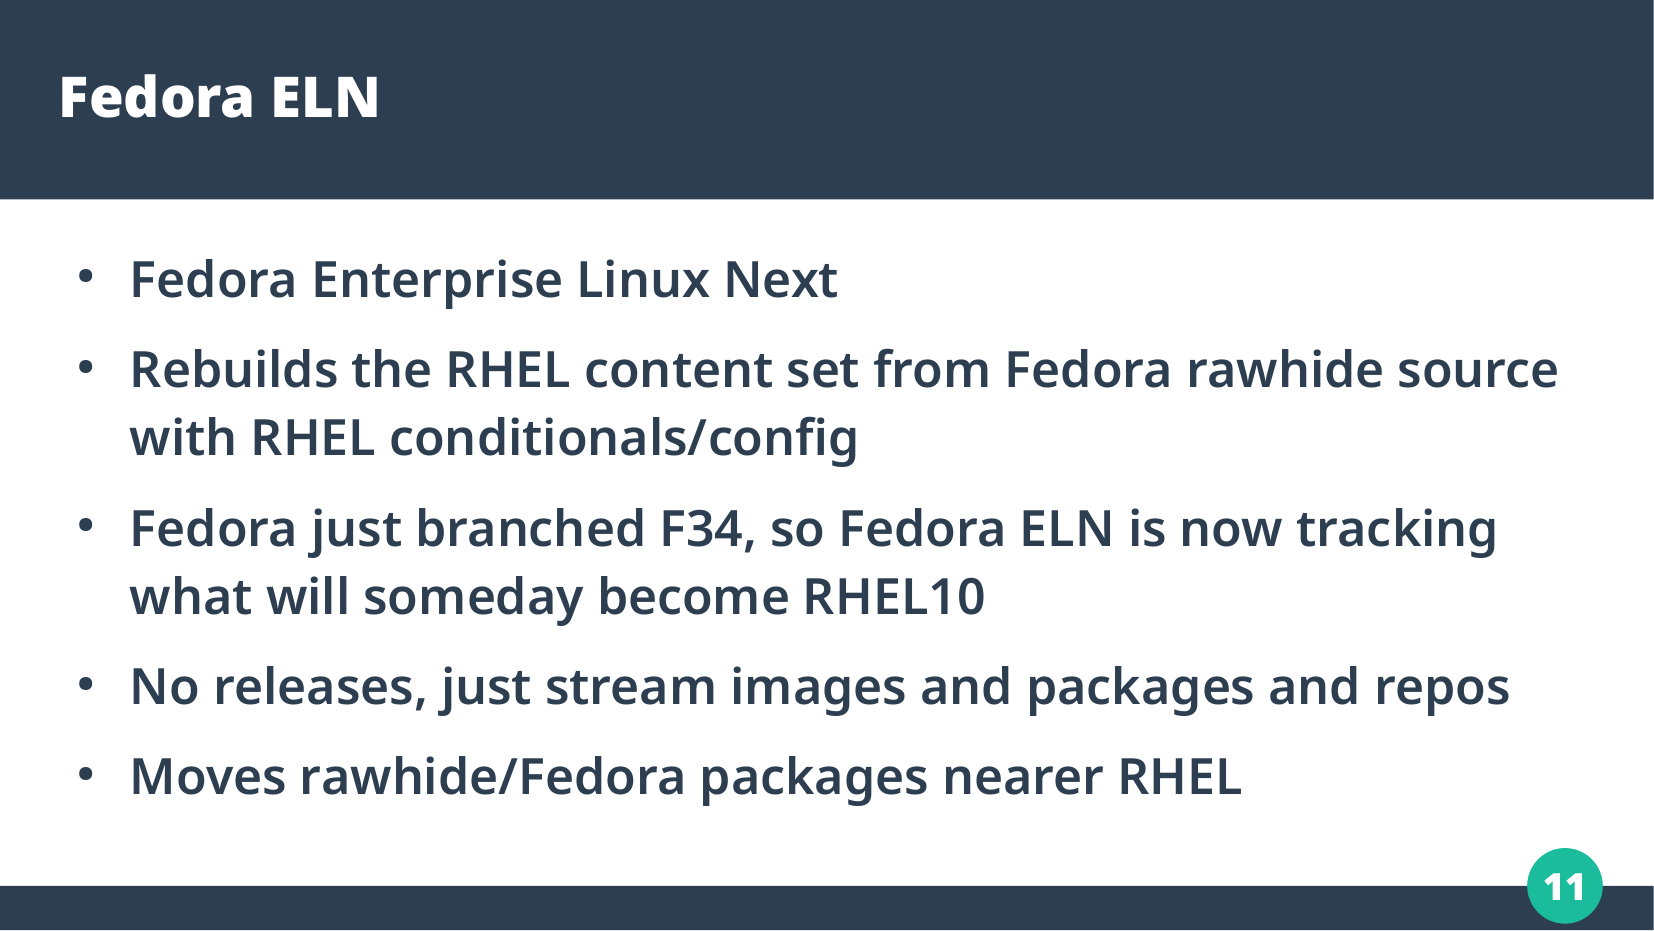

# Fedora ELN
Fedora Enterprise Linux Next
Rebuilds the RHEL content set from Fedora rawhide source with RHEL conditionals/config
Fedora just branched F34, so Fedora ELN is now tracking what will someday become RHEL10
No releases, just stream images and packages and repos
Moves rawhide/Fedora packages nearer RHEL